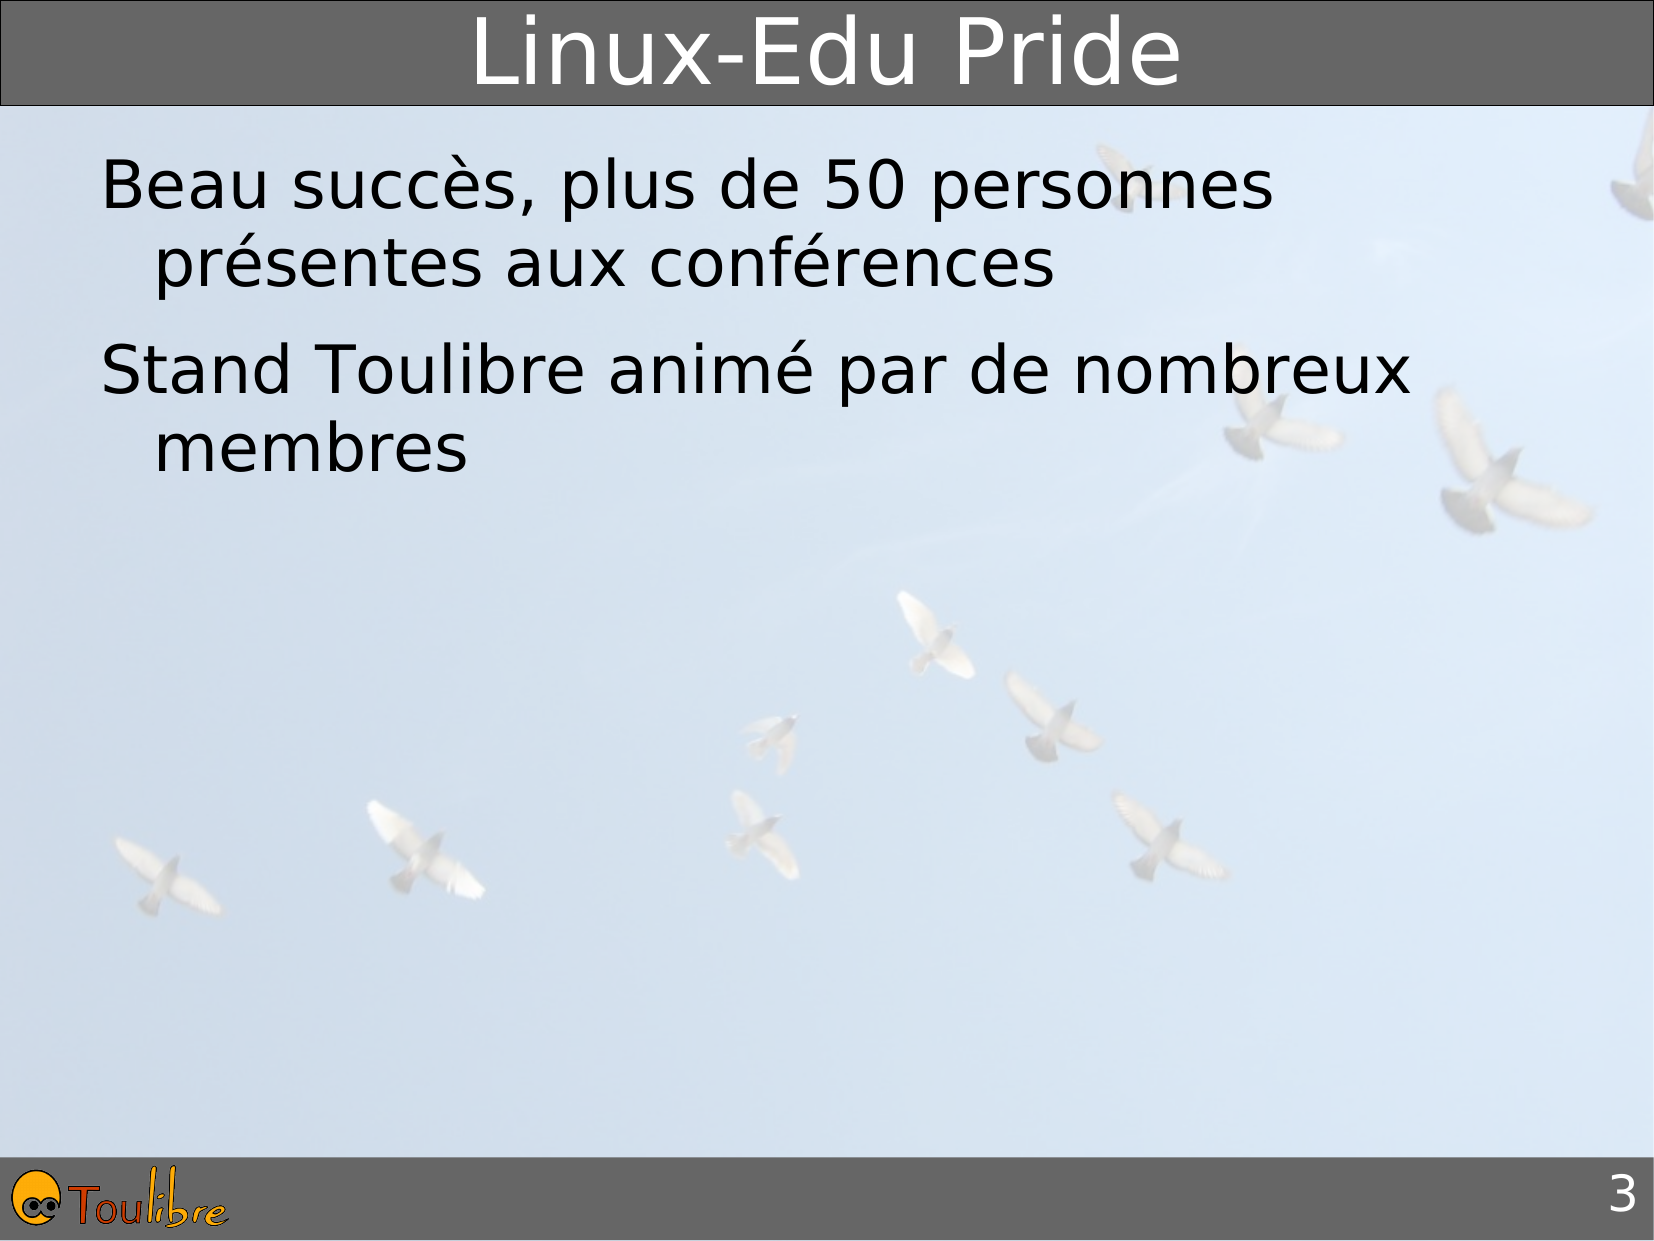

# Linux-Edu Pride
Beau succès, plus de 50 personnes présentes aux conférences
Stand Toulibre animé par de nombreux membres